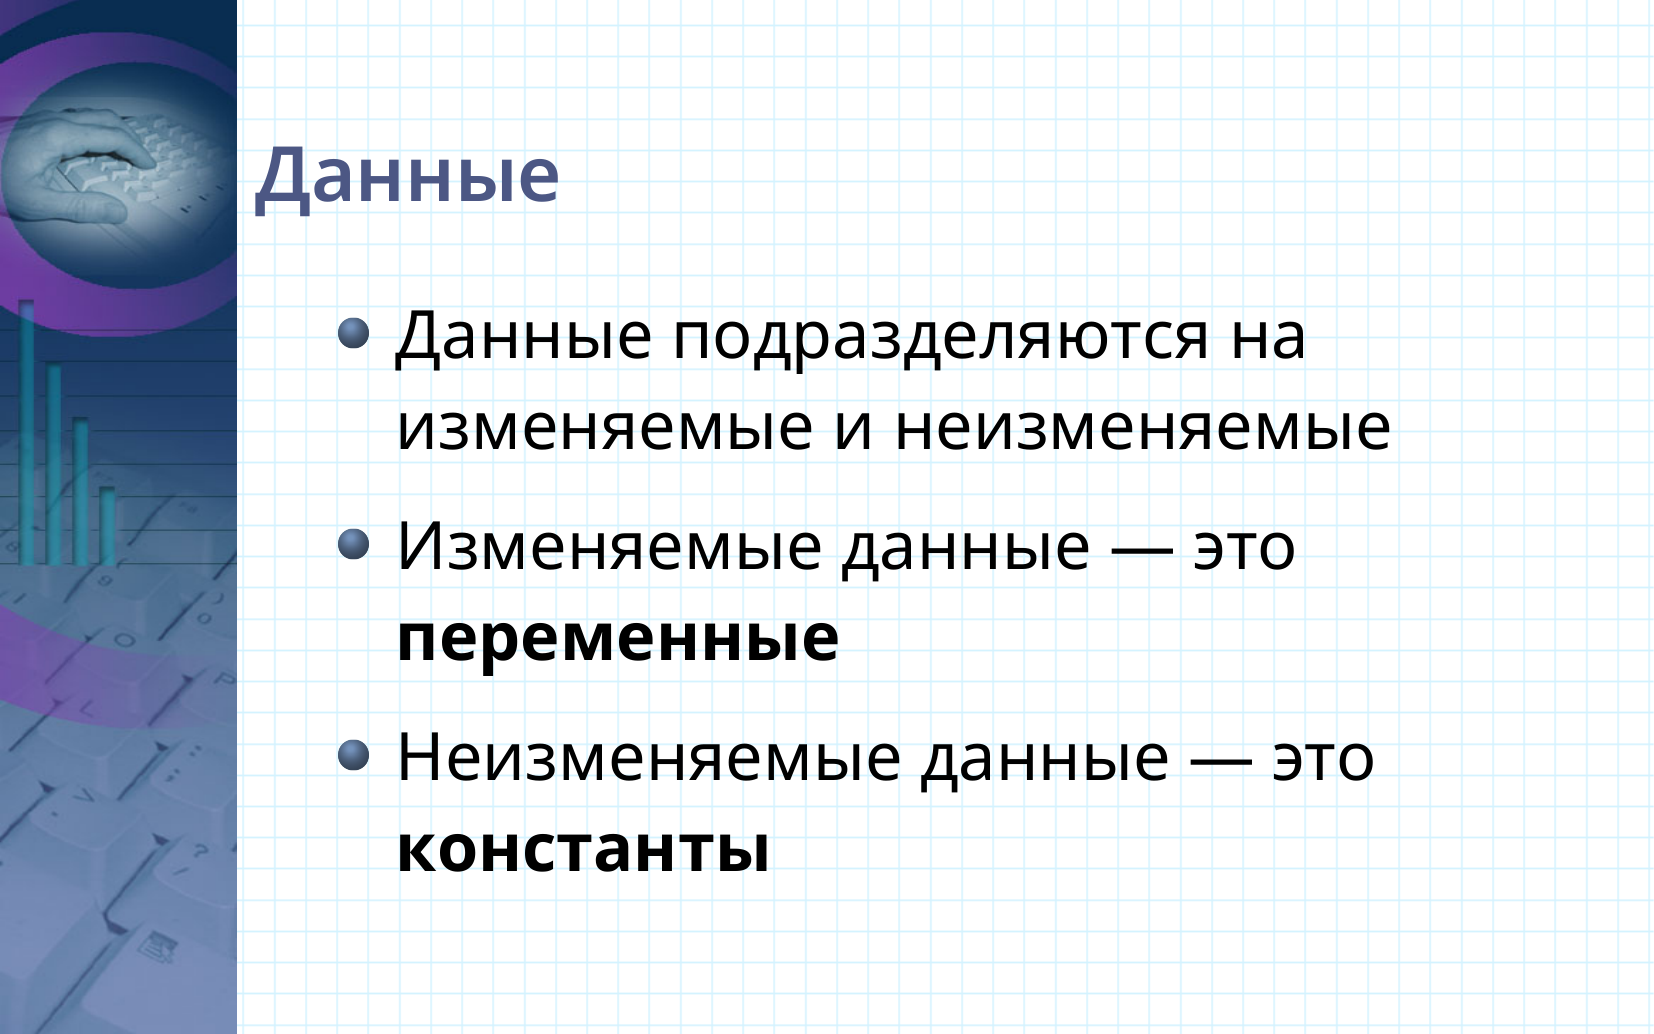

# Данные
Данные подразделяются на изменяемые и неизменяемые
Изменяемые данные — это переменные
Неизменяемые данные — это константы